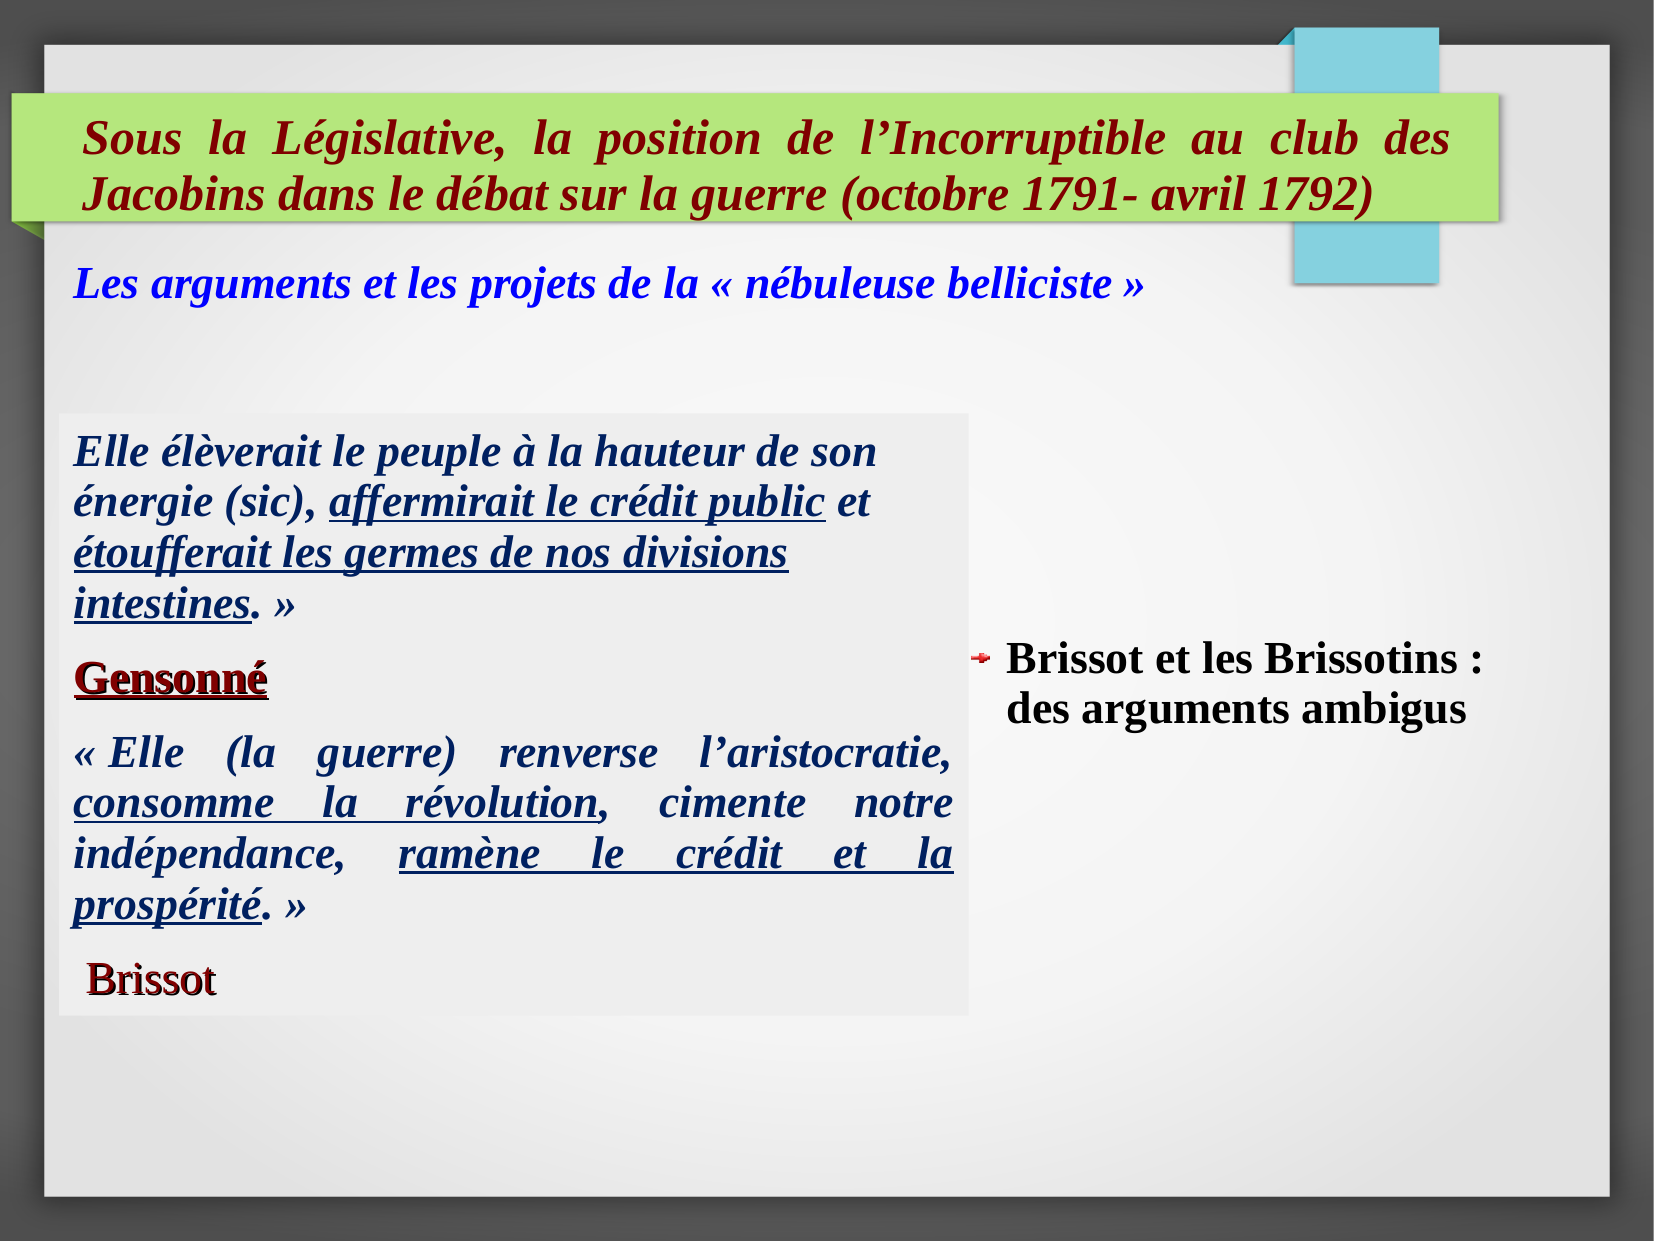

# Sous la Législative, la position de l’Incorruptible au club des Jacobins dans le débat sur la guerre (octobre 1791- avril 1792)
Les arguments et les projets de la « nébuleuse belliciste »
Elle élèverait le peuple à la hauteur de son énergie (sic), affermirait le crédit public et étoufferait les germes de nos divisions intestines. »
Gensonné
« Elle (la guerre) renverse l’aristocratie, consomme la révolution, cimente notre indépendance, ramène le crédit et la prospérité. »
 Brissot
Brissot et les Brissotins : des arguments ambigus